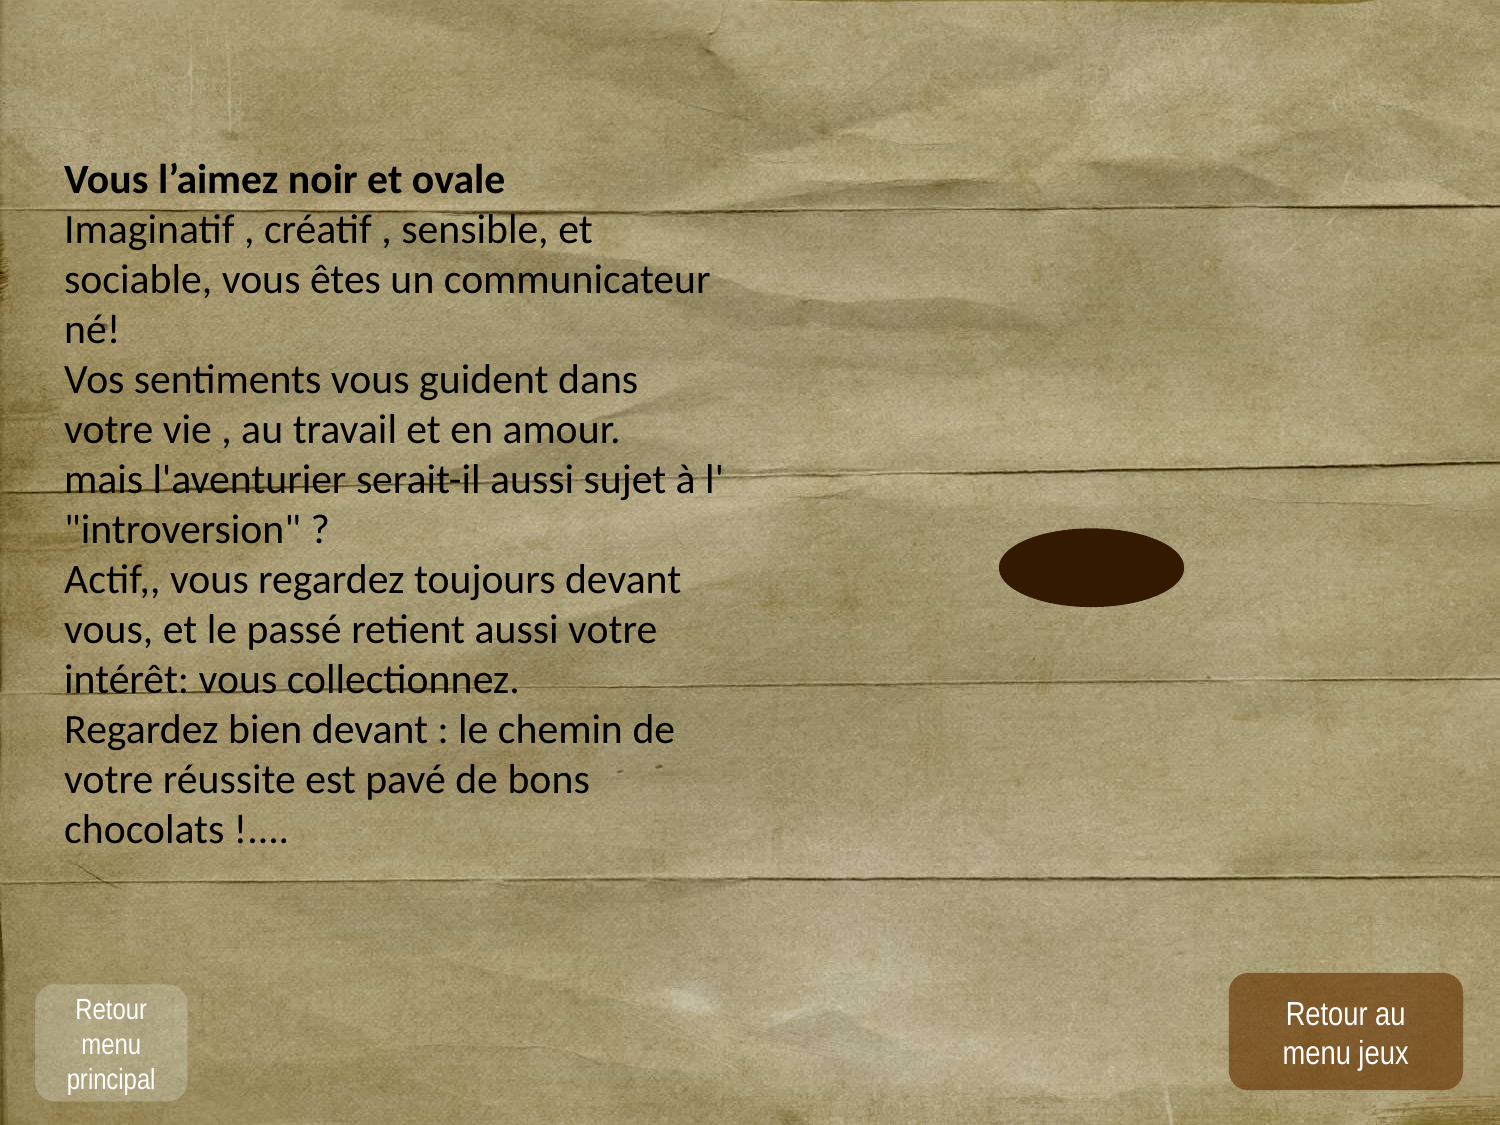

Vous l’aimez noir et ovale
Imaginatif , créatif , sensible, et sociable, vous êtes un communicateur né!
Vos sentiments vous guident dans votre vie , au travail et en amour.
mais l'aventurier serait-il aussi sujet à l' "introversion" ?
Actif,, vous regardez toujours devant vous, et le passé retient aussi votre intérêt: vous collectionnez.
Regardez bien devant : le chemin de votre réussite est pavé de bons chocolats !....
Retour au menu jeux
Retour menu
principal